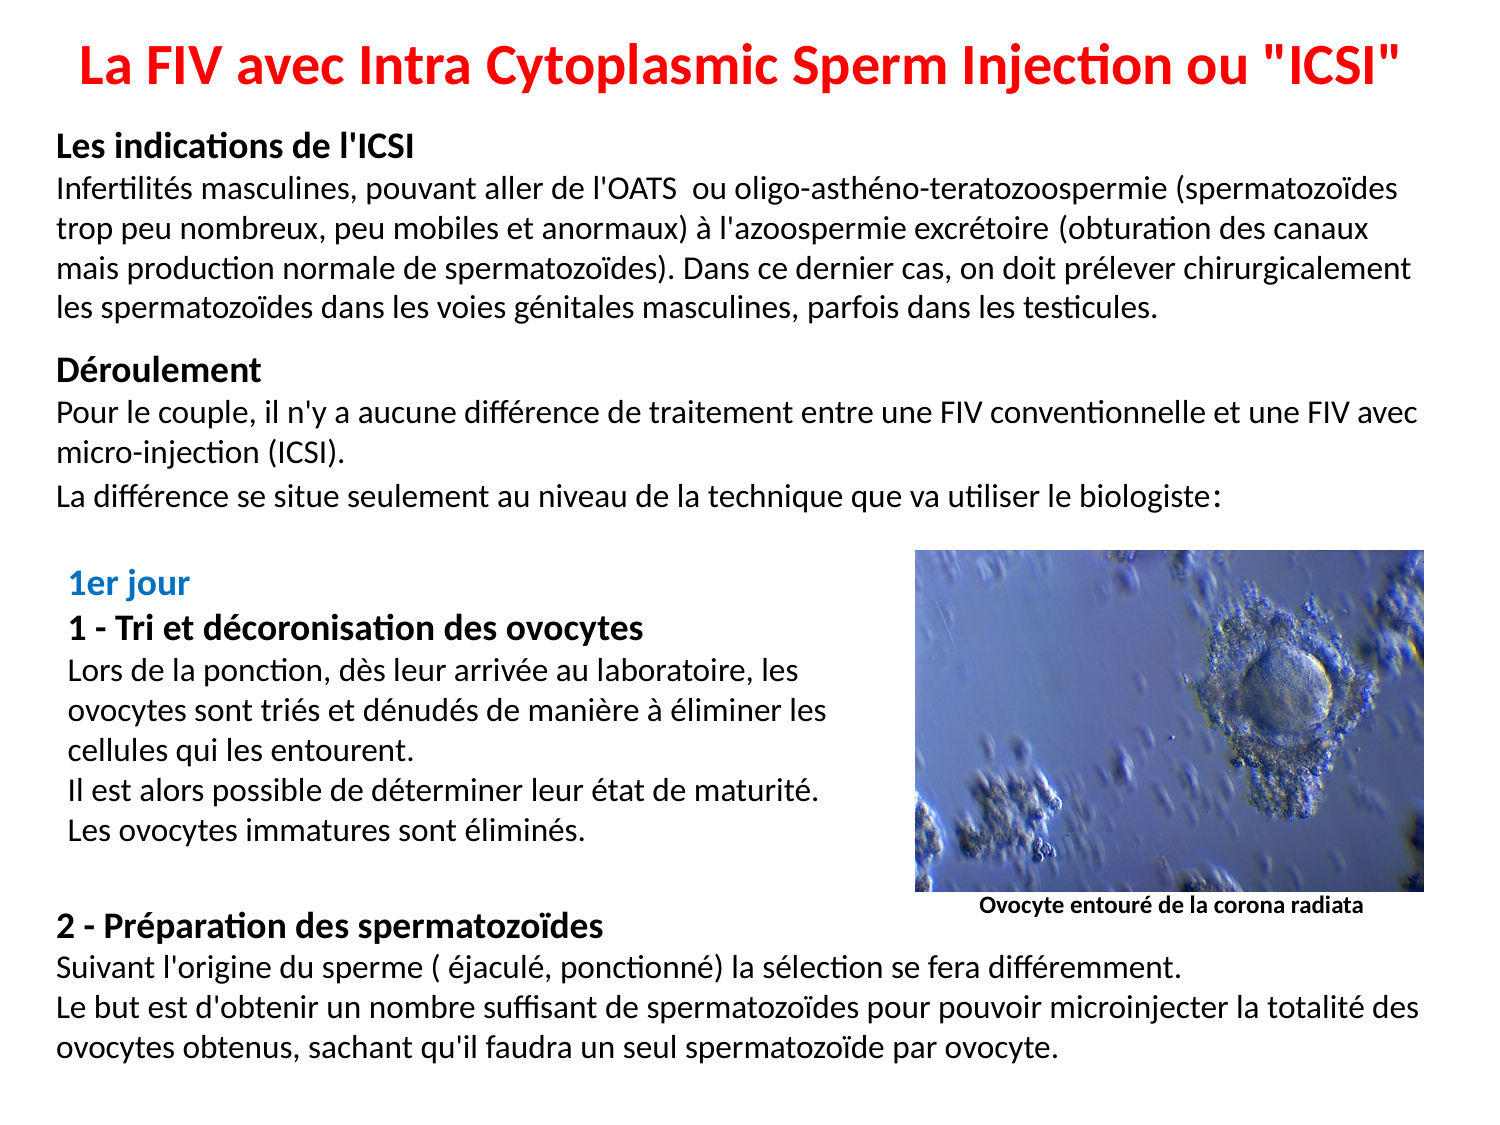

La FIV avec Intra Cytoplasmic Sperm Injection ou "ICSI"
Les indications de l'ICSI
Infertilités masculines, pouvant aller de l'OATS ou oligo-asthéno-teratozoospermie (spermatozoïdes trop peu nombreux, peu mobiles et anormaux) à l'azoospermie excrétoire (obturation des canaux mais production normale de spermatozoïdes). Dans ce dernier cas, on doit prélever chirurgicalement les spermatozoïdes dans les voies génitales masculines, parfois dans les testicules.
Déroulement
Pour le couple, il n'y a aucune différence de traitement entre une FIV conventionnelle et une FIV avec micro-injection (ICSI).
La différence se situe seulement au niveau de la technique que va utiliser le biologiste:
1er jour
1 - Tri et décoronisation des ovocytes
Lors de la ponction, dès leur arrivée au laboratoire, les ovocytes sont triés et dénudés de manière à éliminer les cellules qui les entourent.
Il est alors possible de déterminer leur état de maturité. Les ovocytes immatures sont éliminés.
Ovocyte entouré de la corona radiata
2 - Préparation des spermatozoïdes
Suivant l'origine du sperme ( éjaculé, ponctionné) la sélection se fera différemment.
Le but est d'obtenir un nombre suffisant de spermatozoïdes pour pouvoir microinjecter la totalité des ovocytes obtenus, sachant qu'il faudra un seul spermatozoïde par ovocyte.